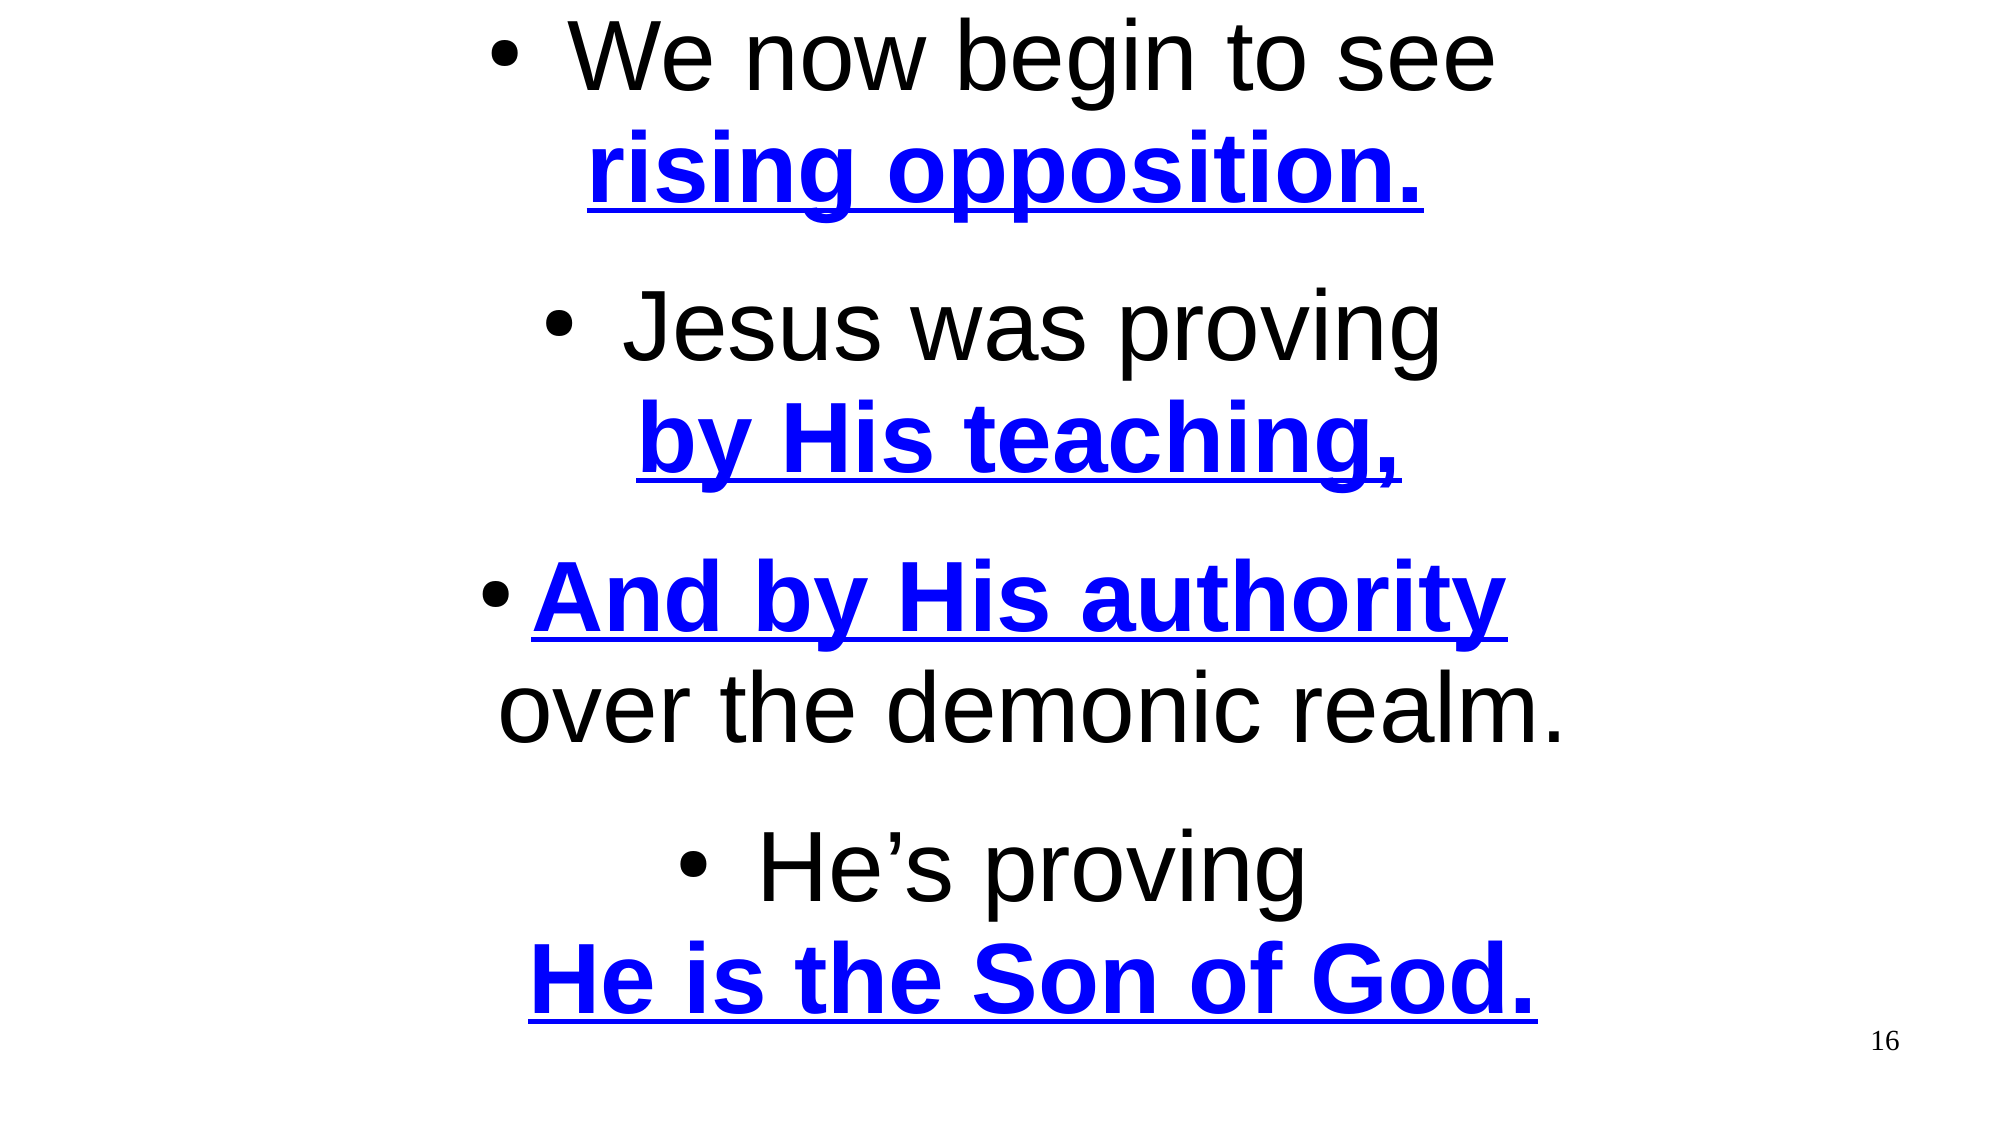

# We now begin to see rising opposition.
 Jesus was proving
by His teaching,
And by His authority
over the demonic realm.
 He’s proving
He is the Son of God.
16